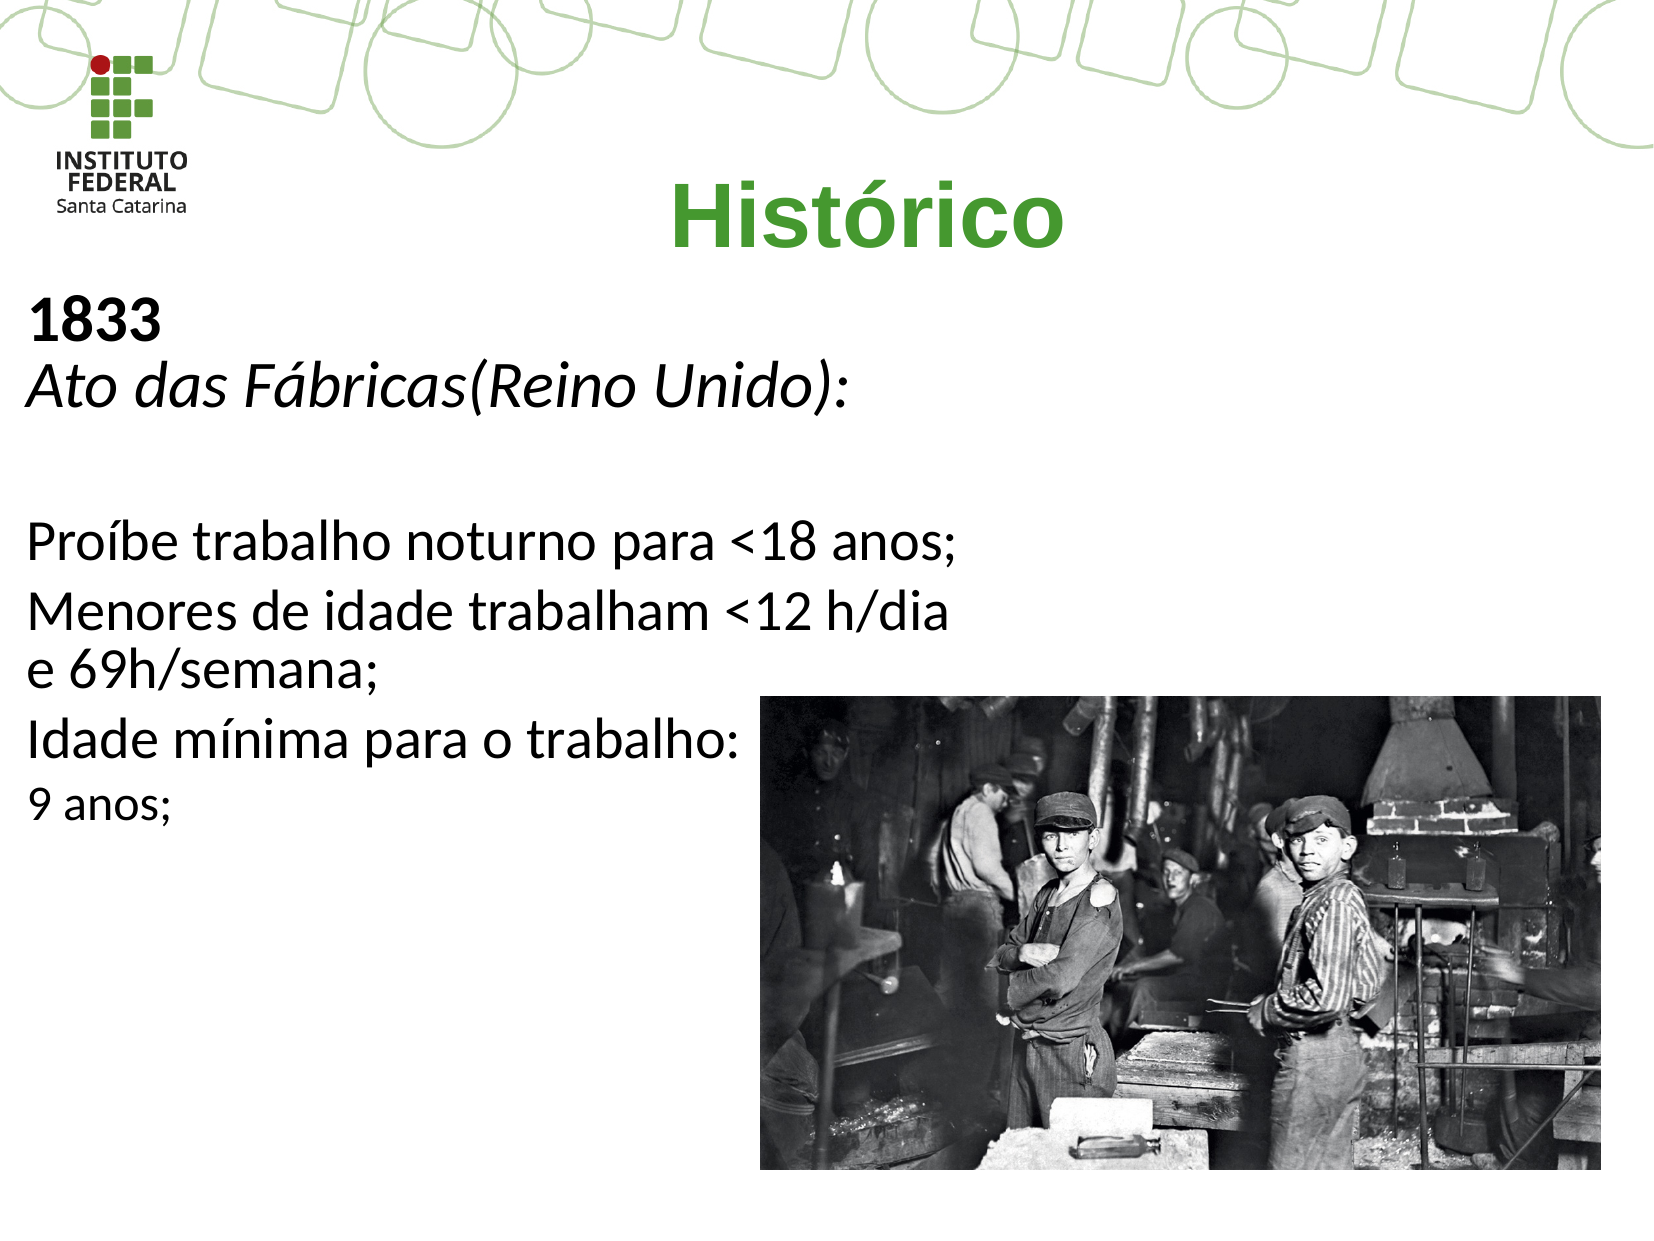

# Histórico
1833
Ato das Fábricas(Reino Unido):
Proíbe trabalho noturno para <18 anos;
Menores de idade trabalham <12 h/dia e 69h/semana;
Idade mínima para o trabalho:
9 anos;